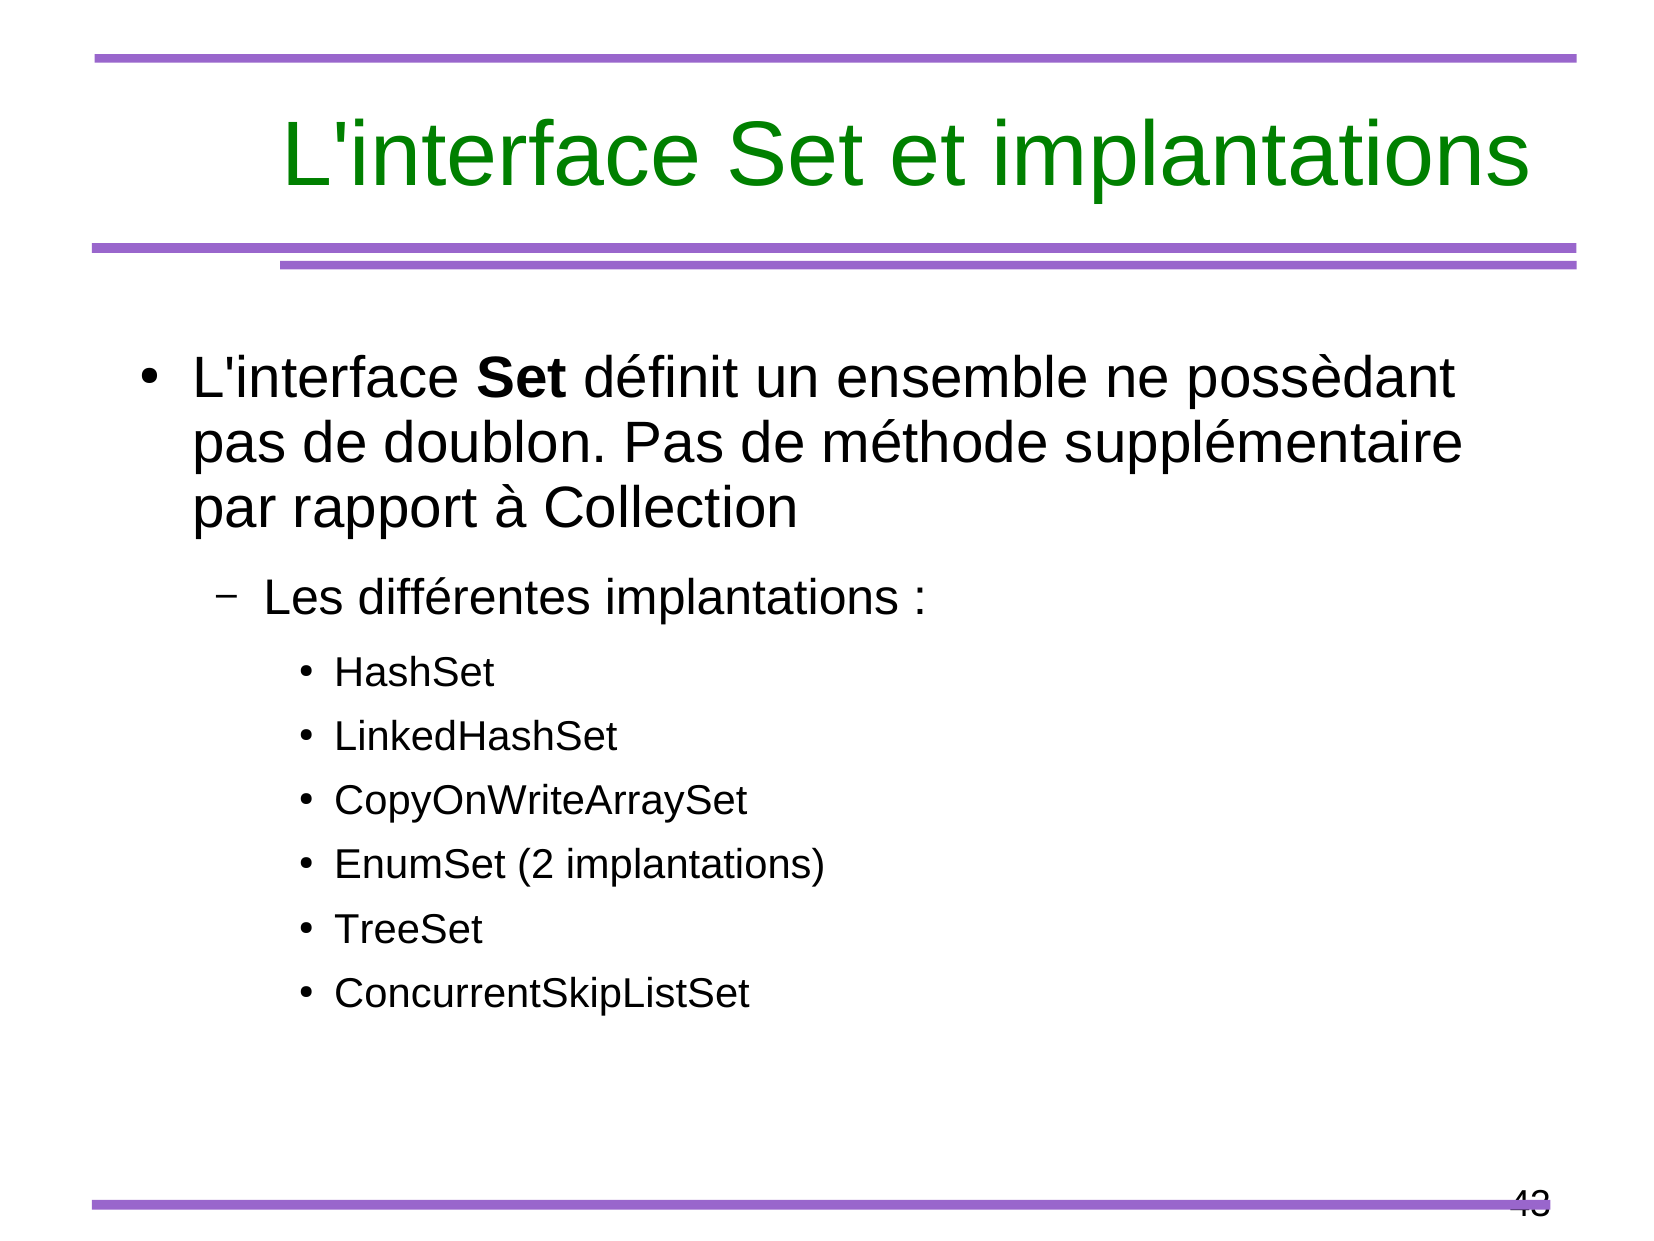

# L'interface Set et implantations
L'interface Set définit un ensemble ne possèdant pas de doublon. Pas de méthode supplémentaire par rapport à Collection
Les différentes implantations :
HashSet
LinkedHashSet
CopyOnWriteArraySet
EnumSet (2 implantations)
TreeSet
ConcurrentSkipListSet